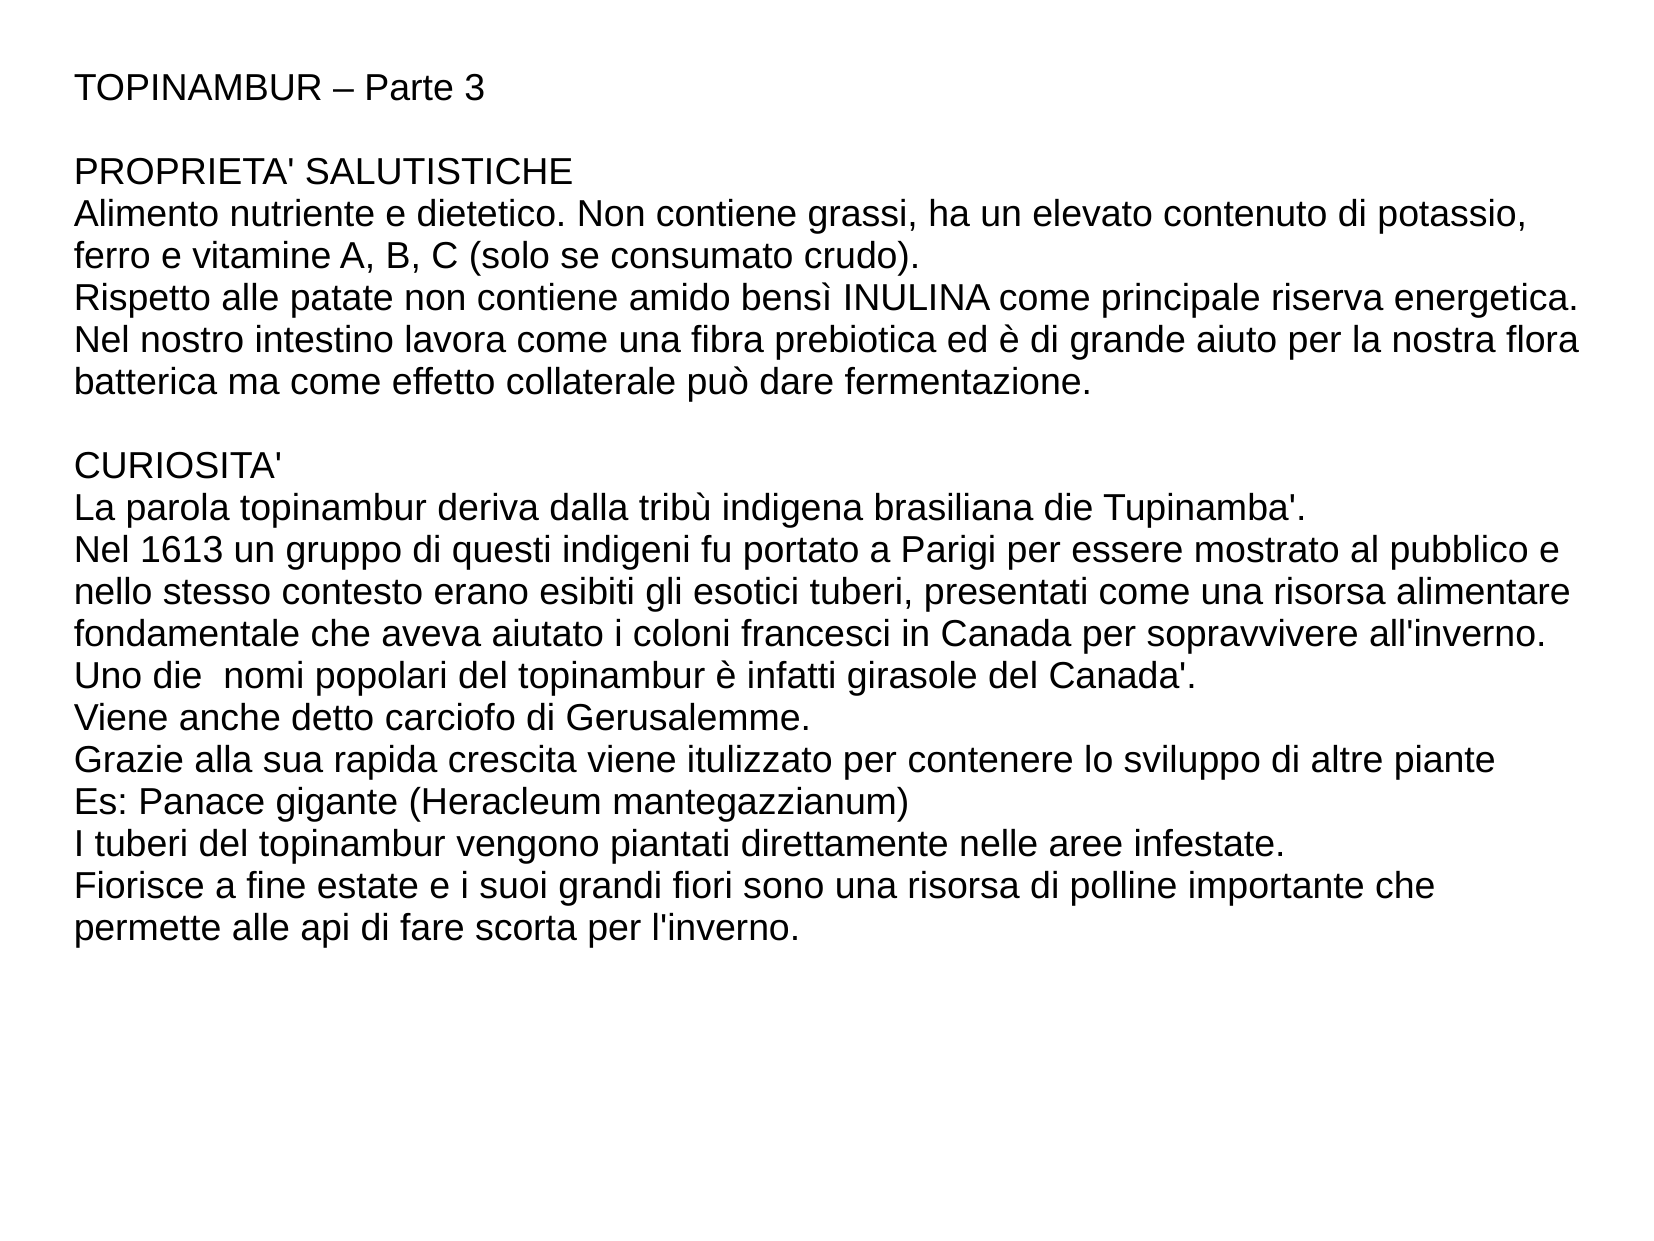

TOPINAMBUR – Parte 3
PROPRIETA' SALUTISTICHE
Alimento nutriente e dietetico. Non contiene grassi, ha un elevato contenuto di potassio, ferro e vitamine A, B, C (solo se consumato crudo).
Rispetto alle patate non contiene amido bensì INULINA come principale riserva energetica.
Nel nostro intestino lavora come una fibra prebiotica ed è di grande aiuto per la nostra flora batterica ma come effetto collaterale può dare fermentazione.
CURIOSITA'
La parola topinambur deriva dalla tribù indigena brasiliana die Tupinamba'.
Nel 1613 un gruppo di questi indigeni fu portato a Parigi per essere mostrato al pubblico e nello stesso contesto erano esibiti gli esotici tuberi, presentati come una risorsa alimentare fondamentale che aveva aiutato i coloni francesci in Canada per sopravvivere all'inverno.
Uno die nomi popolari del topinambur è infatti girasole del Canada'.
Viene anche detto carciofo di Gerusalemme.
Grazie alla sua rapida crescita viene itulizzato per contenere lo sviluppo di altre piante
Es: Panace gigante (Heracleum mantegazzianum)
I tuberi del topinambur vengono piantati direttamente nelle aree infestate.
Fiorisce a fine estate e i suoi grandi fiori sono una risorsa di polline importante che permette alle api di fare scorta per l'inverno.